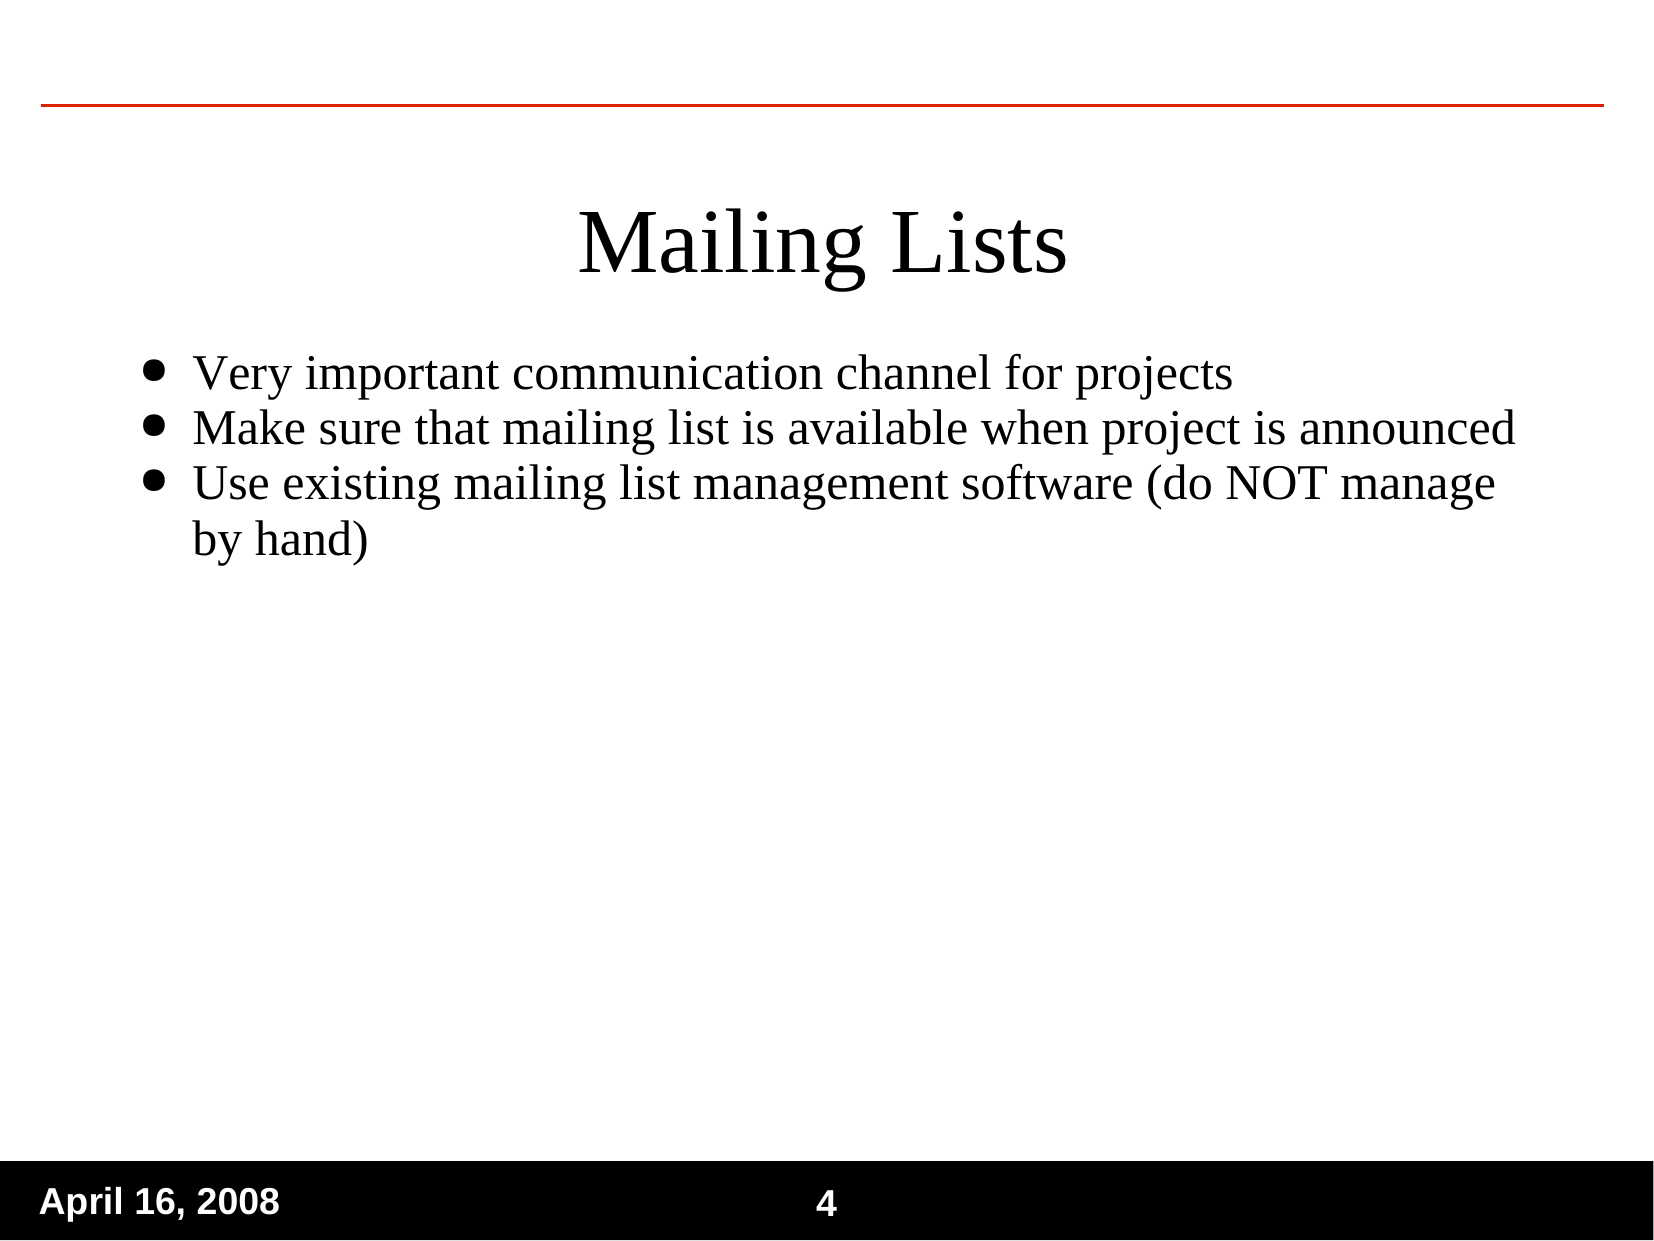

# Mailing Lists
Very important communication channel for projects
Make sure that mailing list is available when project is announced
Use existing mailing list management software (do NOT manage by hand)